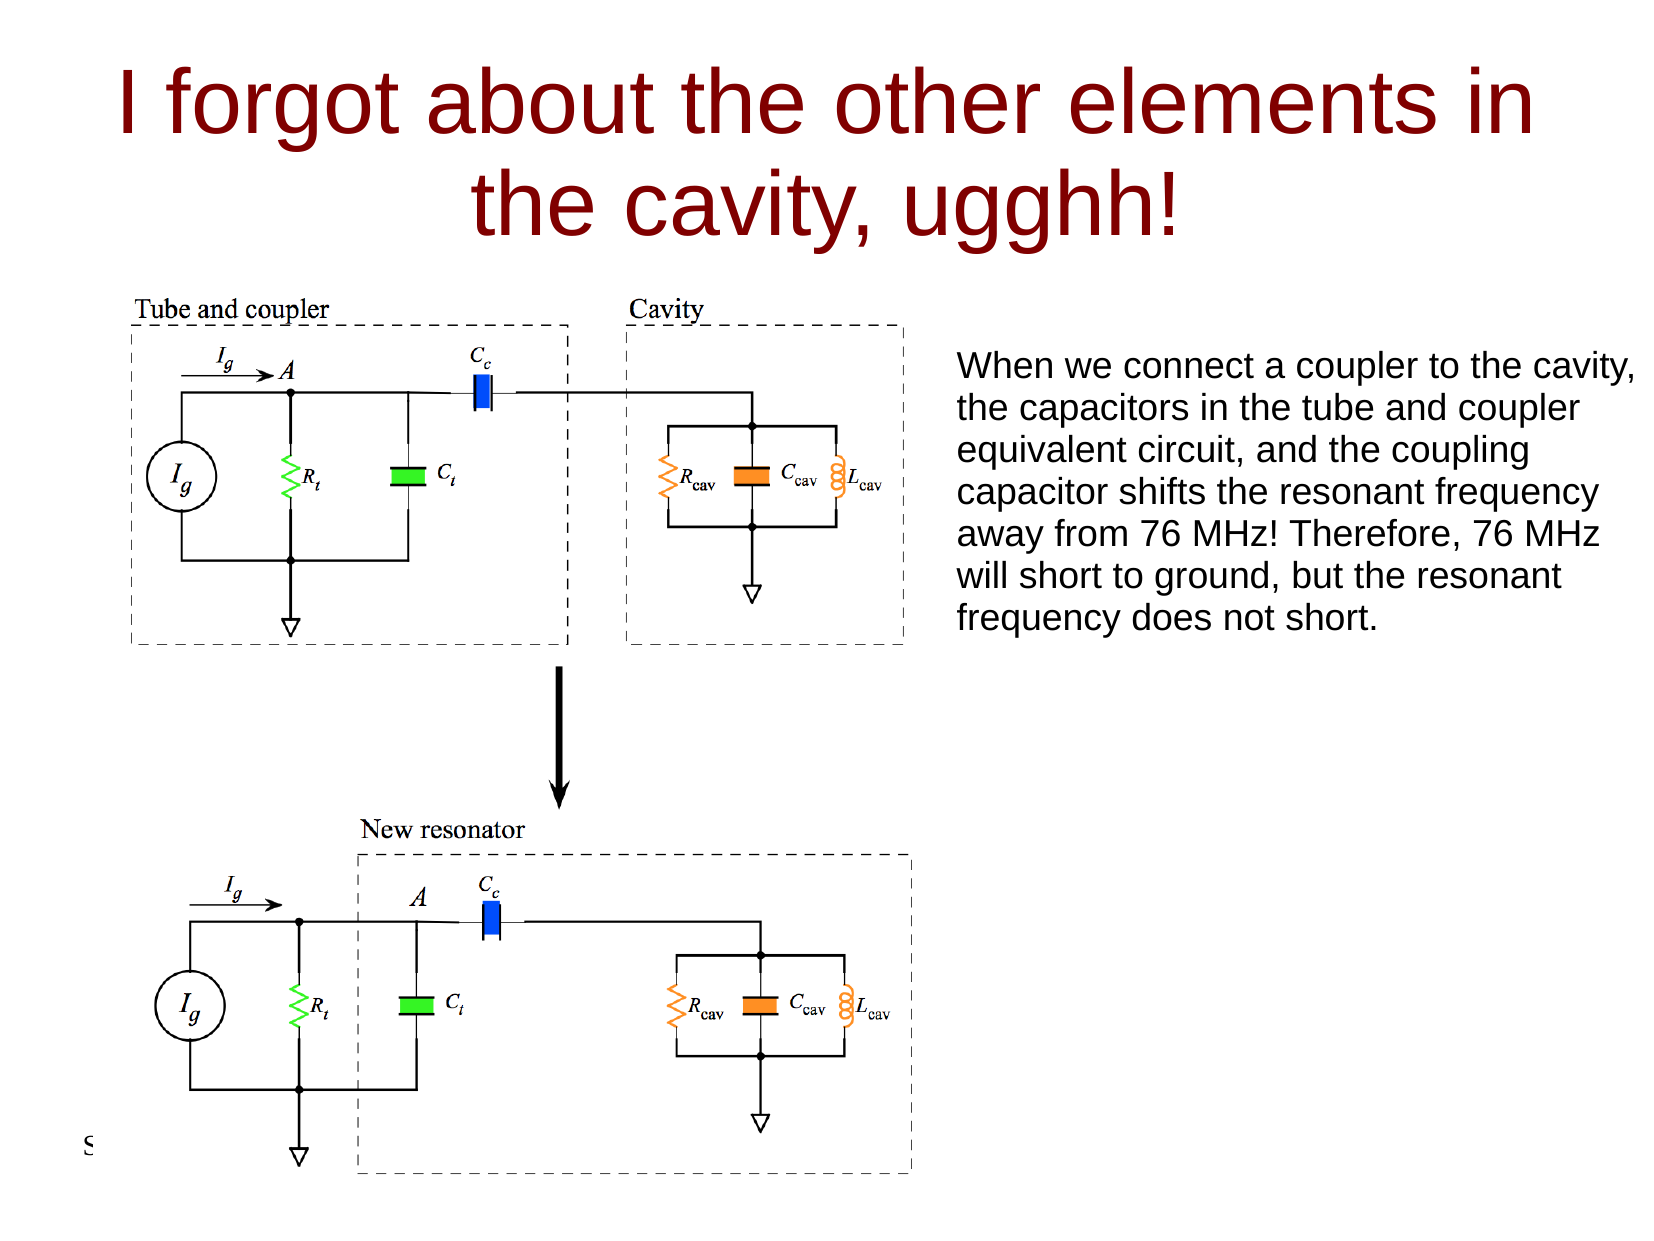

# I forgot about the other elements in the cavity, ugghh!
When we connect a coupler to the cavity, the capacitors in the tube and coupler equivalent circuit, and the coupling capacitor shifts the resonant frequency away from 76 MHz! Therefore, 76 MHz will short to ground, but the resonant frequency does not short.